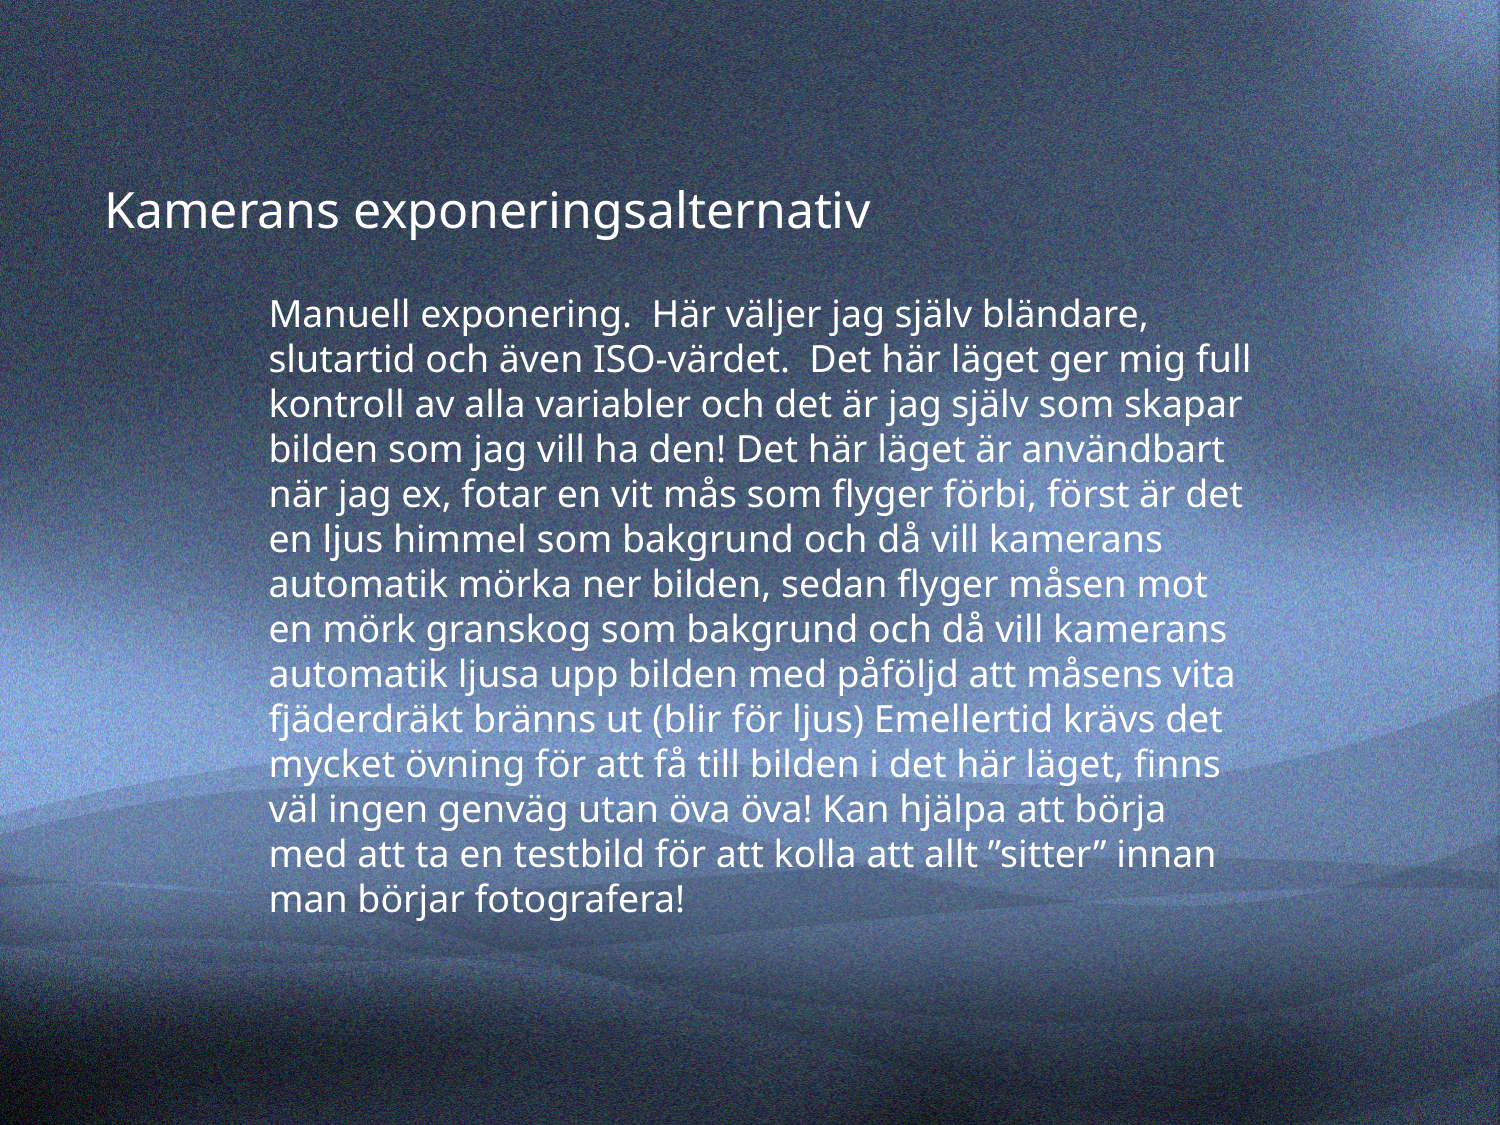

Kamerans exponeringsalternativ
Manuell exponering. Här väljer jag själv bländare, slutartid och även ISO-värdet. Det här läget ger mig full kontroll av alla variabler och det är jag själv som skapar bilden som jag vill ha den! Det här läget är användbart när jag ex, fotar en vit mås som flyger förbi, först är det en ljus himmel som bakgrund och då vill kamerans automatik mörka ner bilden, sedan flyger måsen mot en mörk granskog som bakgrund och då vill kamerans automatik ljusa upp bilden med påföljd att måsens vita fjäderdräkt bränns ut (blir för ljus) Emellertid krävs det mycket övning för att få till bilden i det här läget, finns väl ingen genväg utan öva öva! Kan hjälpa att börja med att ta en testbild för att kolla att allt ”sitter” innan man börjar fotografera!